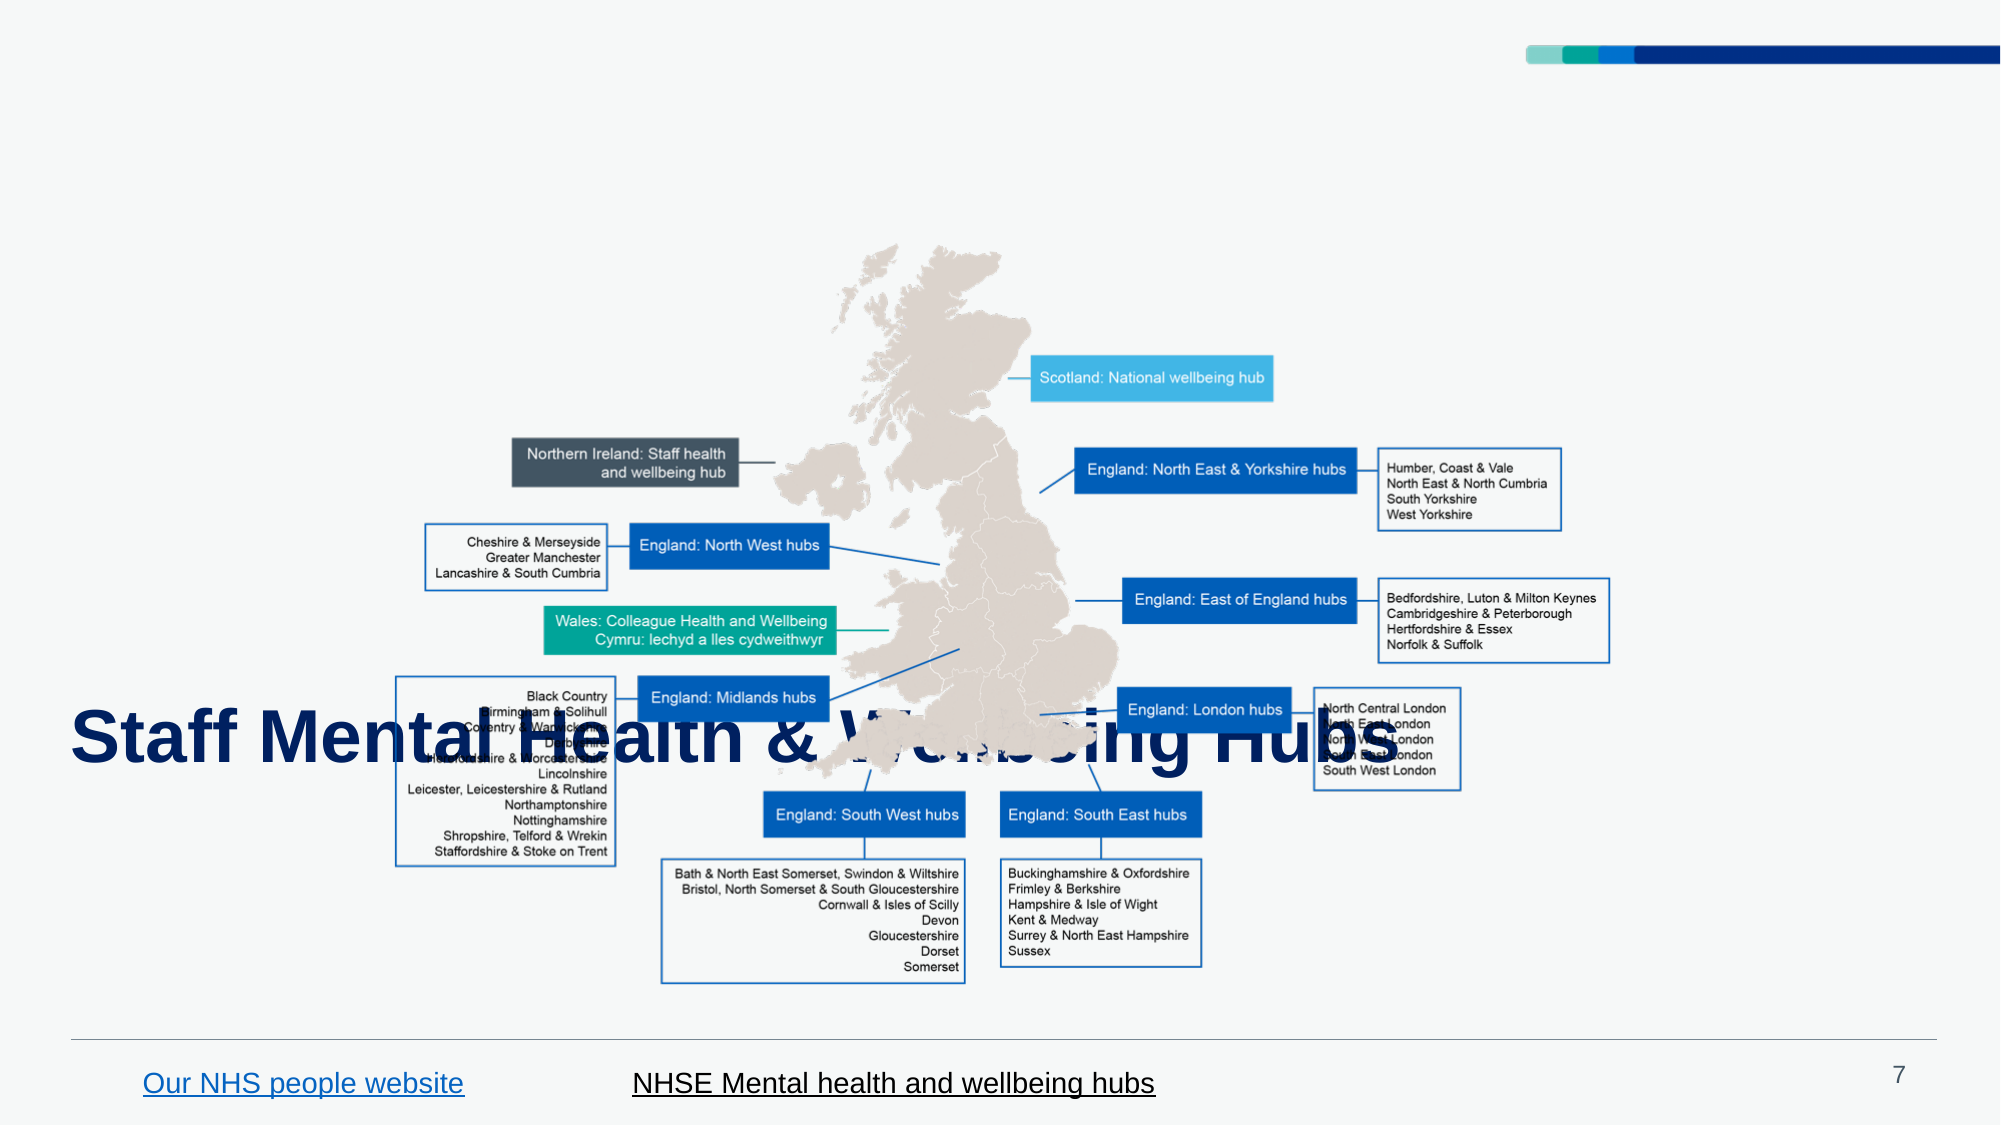

# Staff Mental Health & Wellbeing Hubs
Our NHS people website
NHSE Mental health and wellbeing hubs​